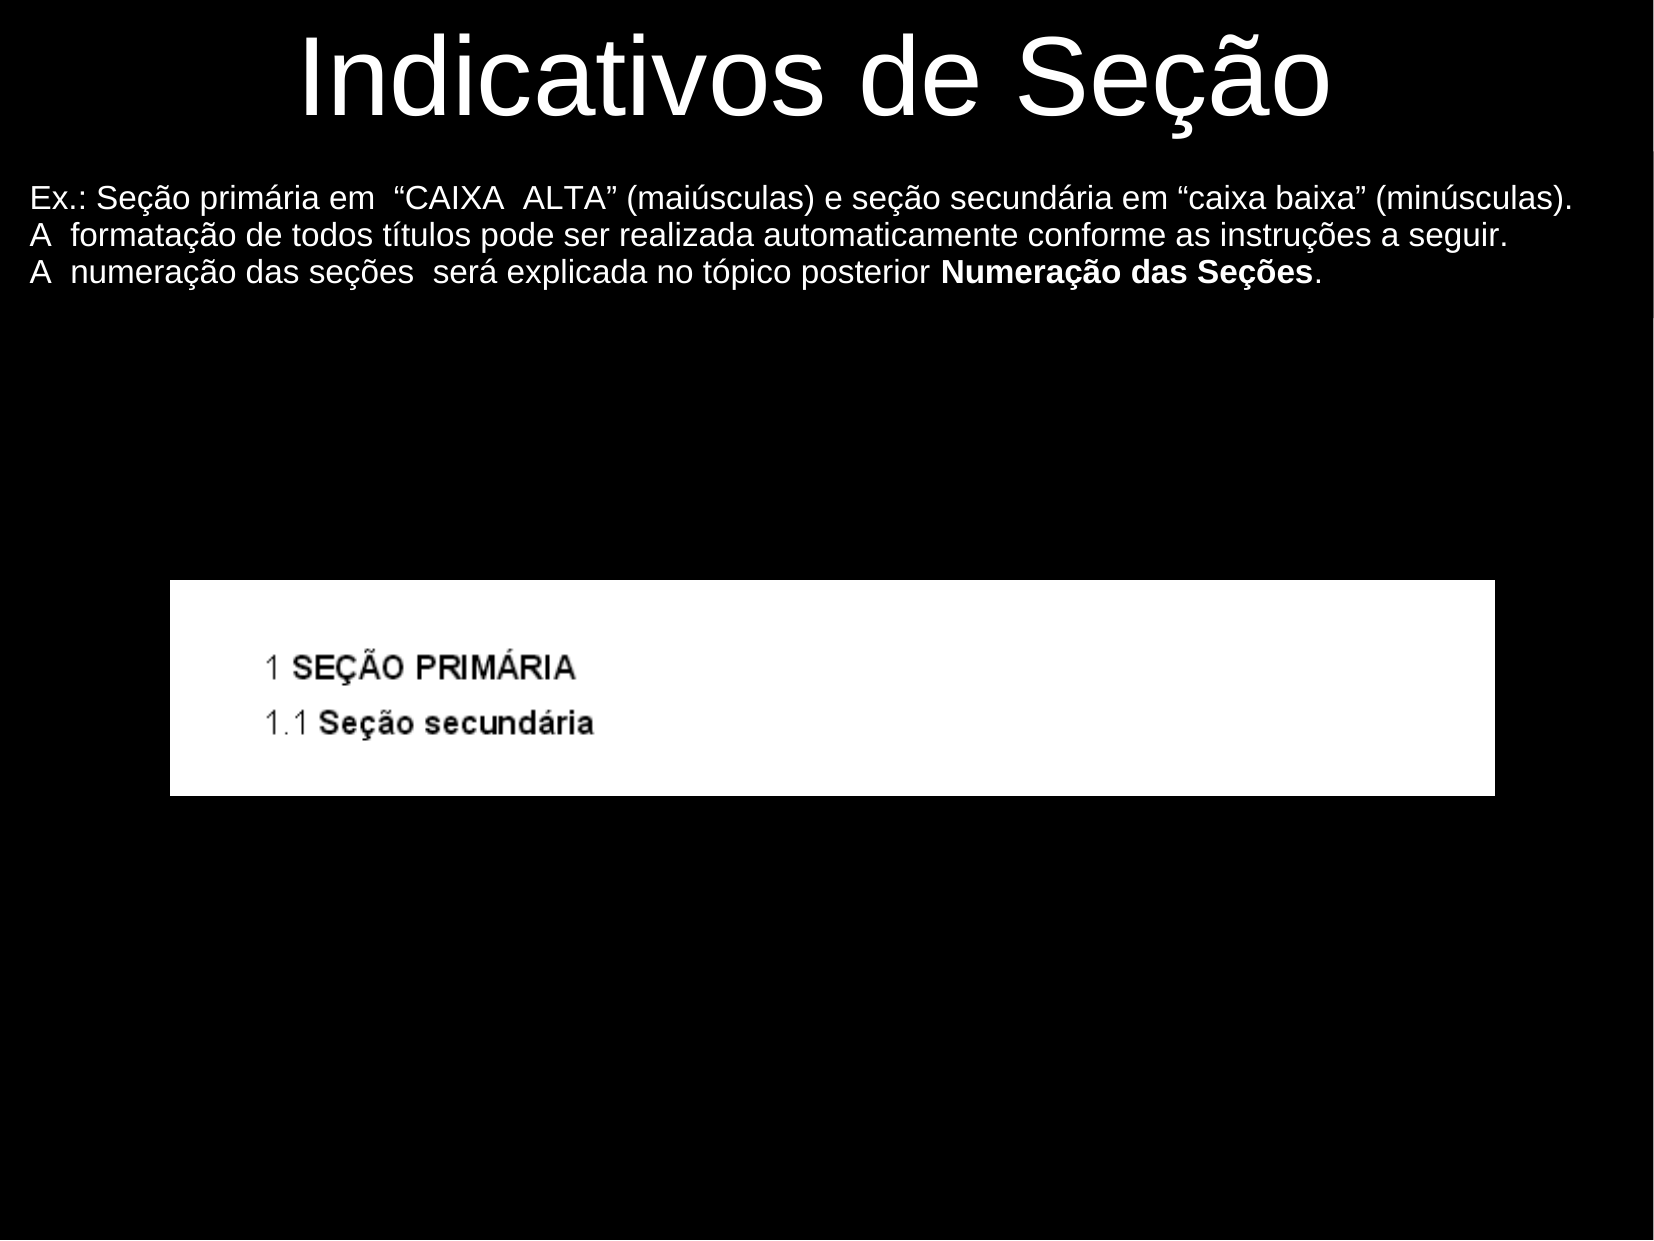

# Indicativos de Seção
Ex.: Seção primária em “CAIXA ALTA” (maiúsculas) e seção secundária em “caixa baixa” (minúsculas).
A formatação de todos títulos pode ser realizada automaticamente conforme as instruções a seguir.
A numeração das seções será explicada no tópico posterior Numeração das Seções.